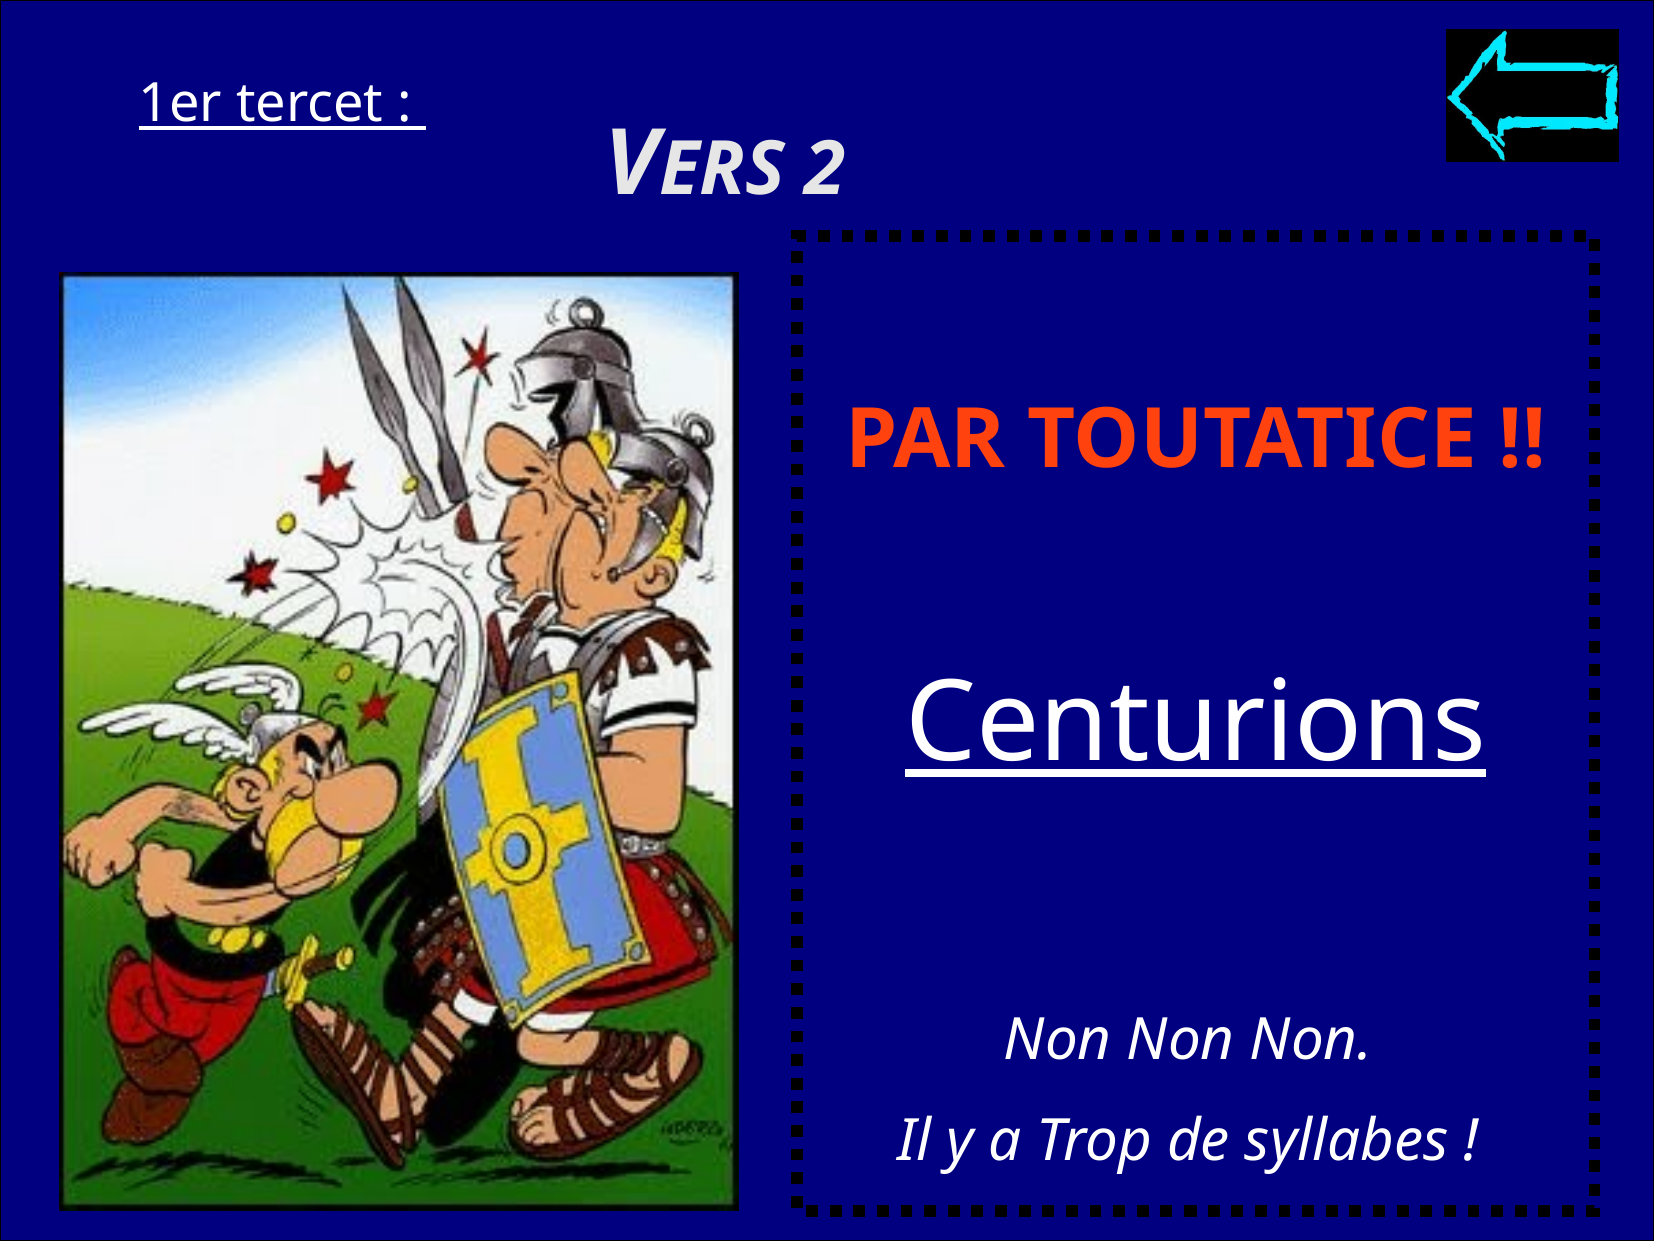

VERS 2
1er tercet :
# PAR TOUTATICE !!
Centurions
Non Non Non.
Il y a Trop de syllabes !